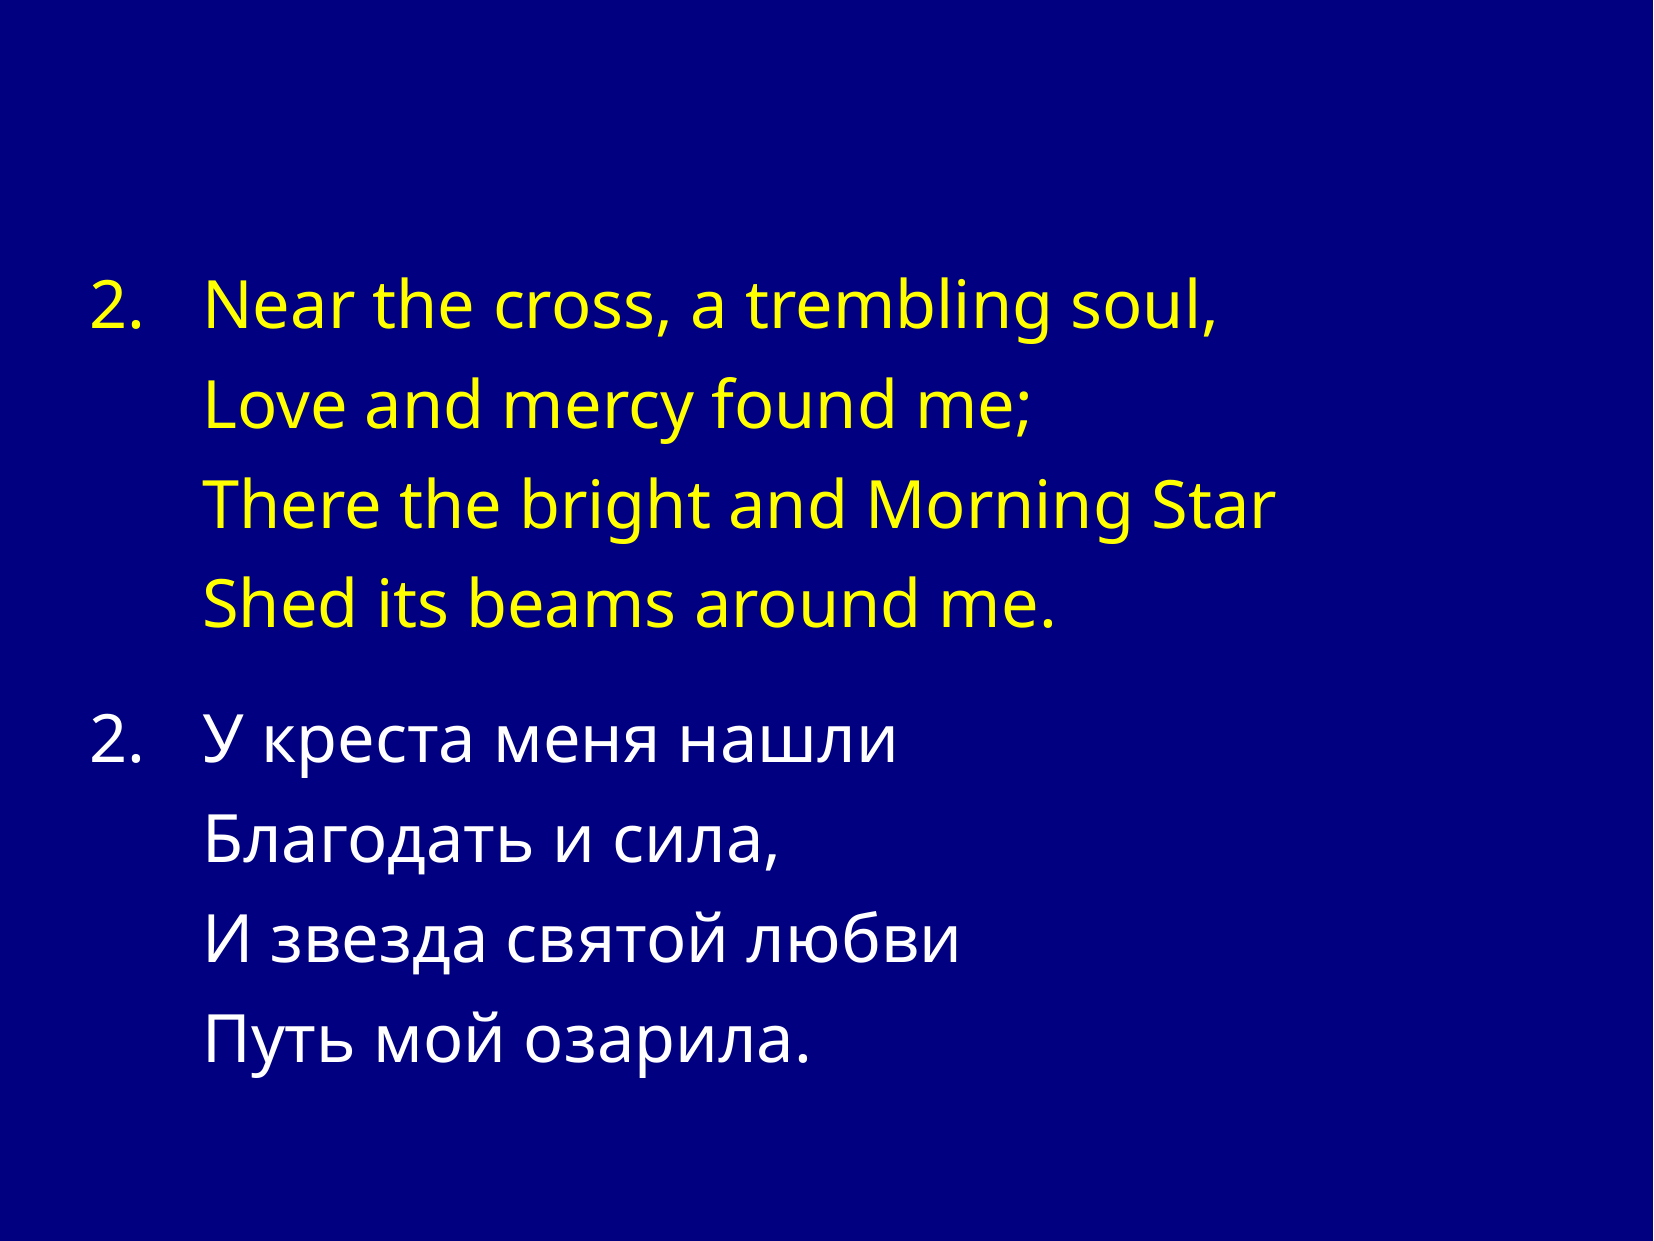

2.	Near the cross, a trembling soul,
	Love and mercy found me;
	There the bright and Morning Star
	Shed its beams around me.
2.	У креста меня нашли
	Благодать и сила,
	И звезда святой любви
	Путь мой озарила.